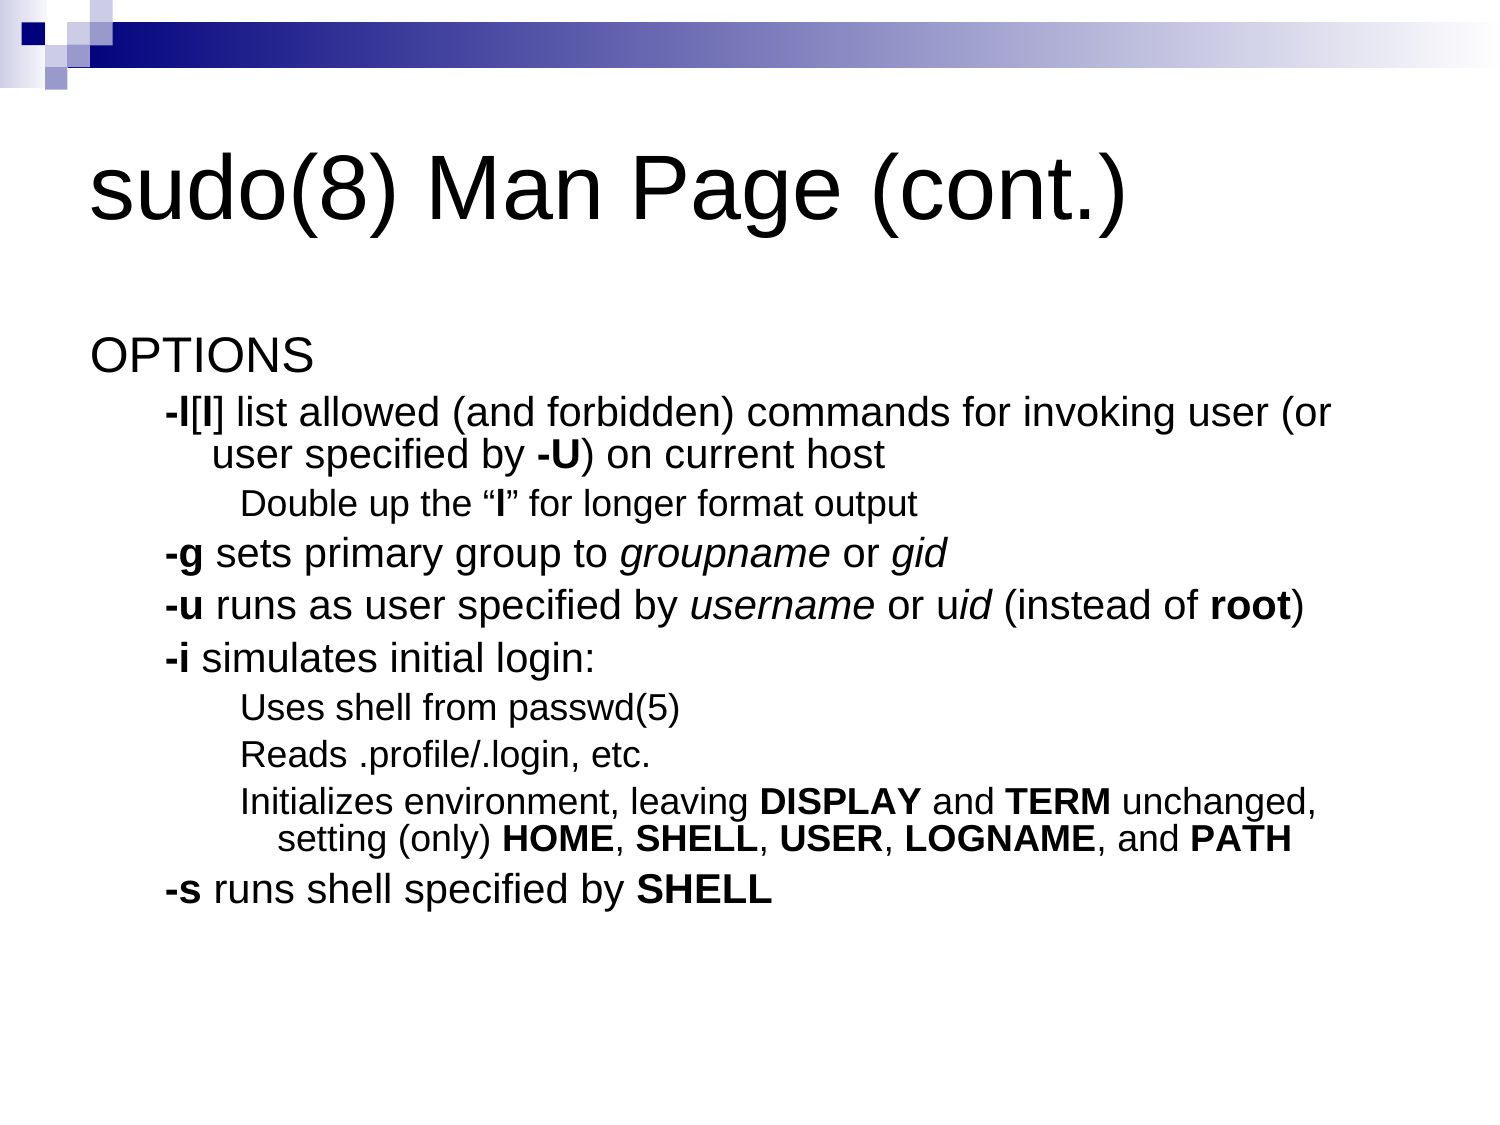

# sudo(8) Man Page (cont.)
OPTIONS
-l[l] list allowed (and forbidden) commands for invoking user (or user specified by -U) on current host
Double up the “l” for longer format output
-g sets primary group to groupname or gid
-u runs as user specified by username or uid (instead of root)
-i simulates initial login:
Uses shell from passwd(5)
Reads .profile/.login, etc.
Initializes environment, leaving DISPLAY and TERM unchanged, setting (only) HOME, SHELL, USER, LOGNAME, and PATH
-s runs shell specified by SHELL